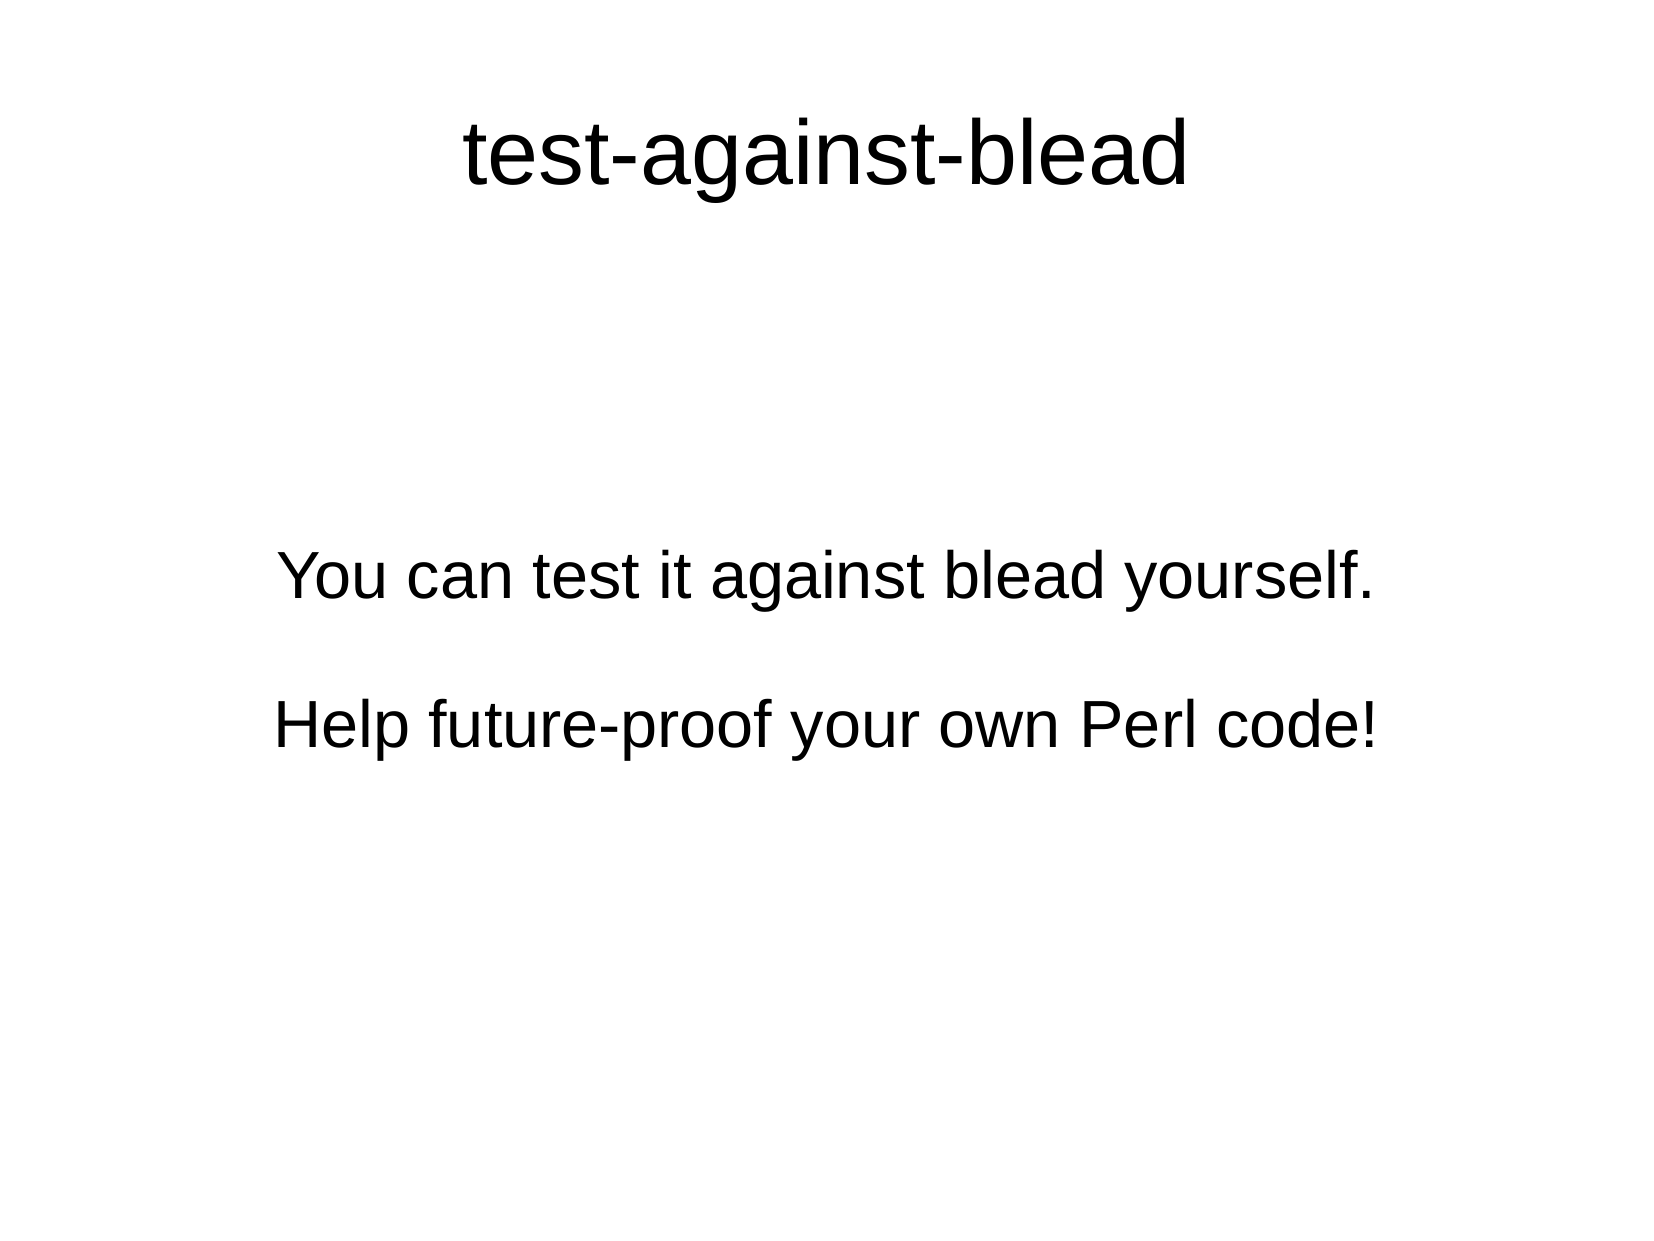

# test-against-blead
You can test it against blead yourself.
Help future-proof your own Perl code!